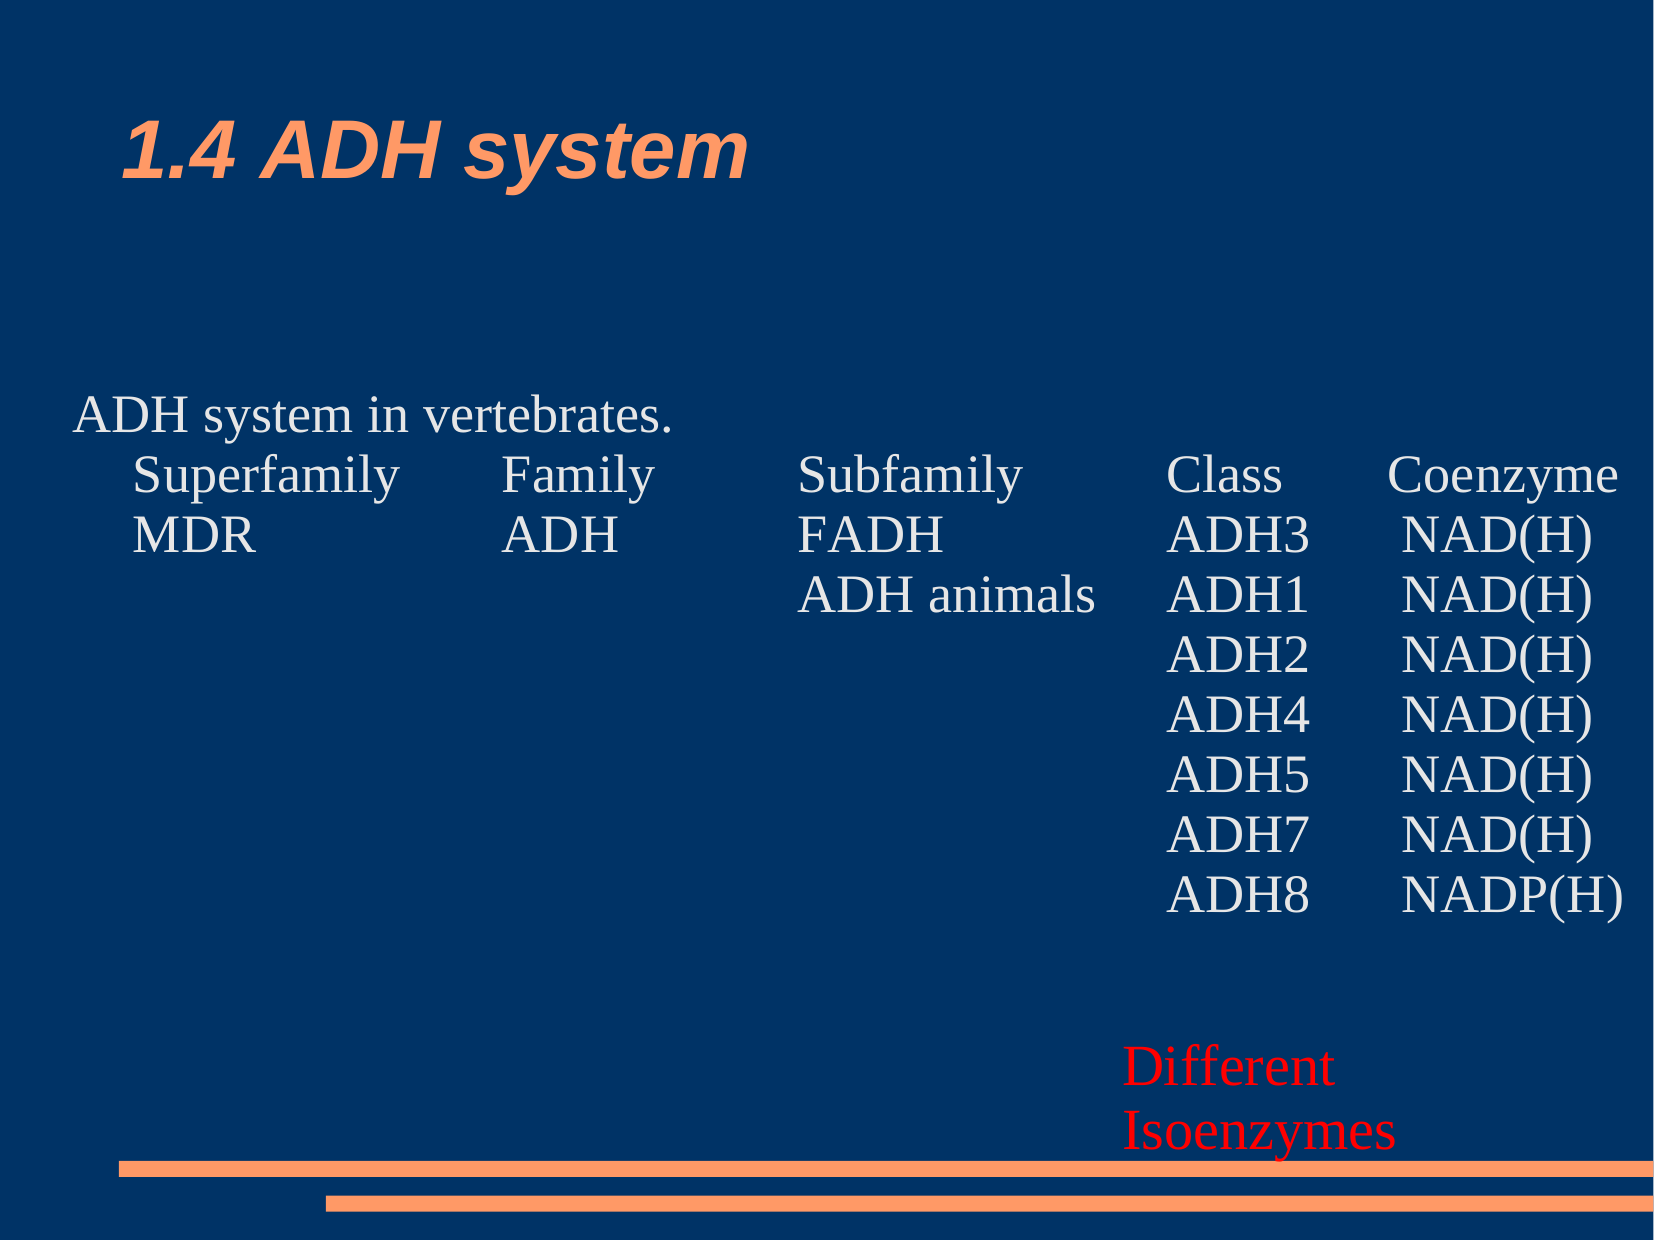

# 1.4 ADH system
 ADH system in vertebrates.
 	Superfamily 	Family 	Subfamily 		Class 	 	Coenzyme
 	MDR 	ADH 		FADH 			ADH3 	 NAD(H)
 		 		ADH animals 	ADH1 	 NAD(H)
 							ADH2 	 NAD(H)
 							ADH4 	 NAD(H)
 							ADH5 	 NAD(H)
 							ADH7 	 NAD(H)
 							ADH8 	 NADP(H)
Different Isoenzymes